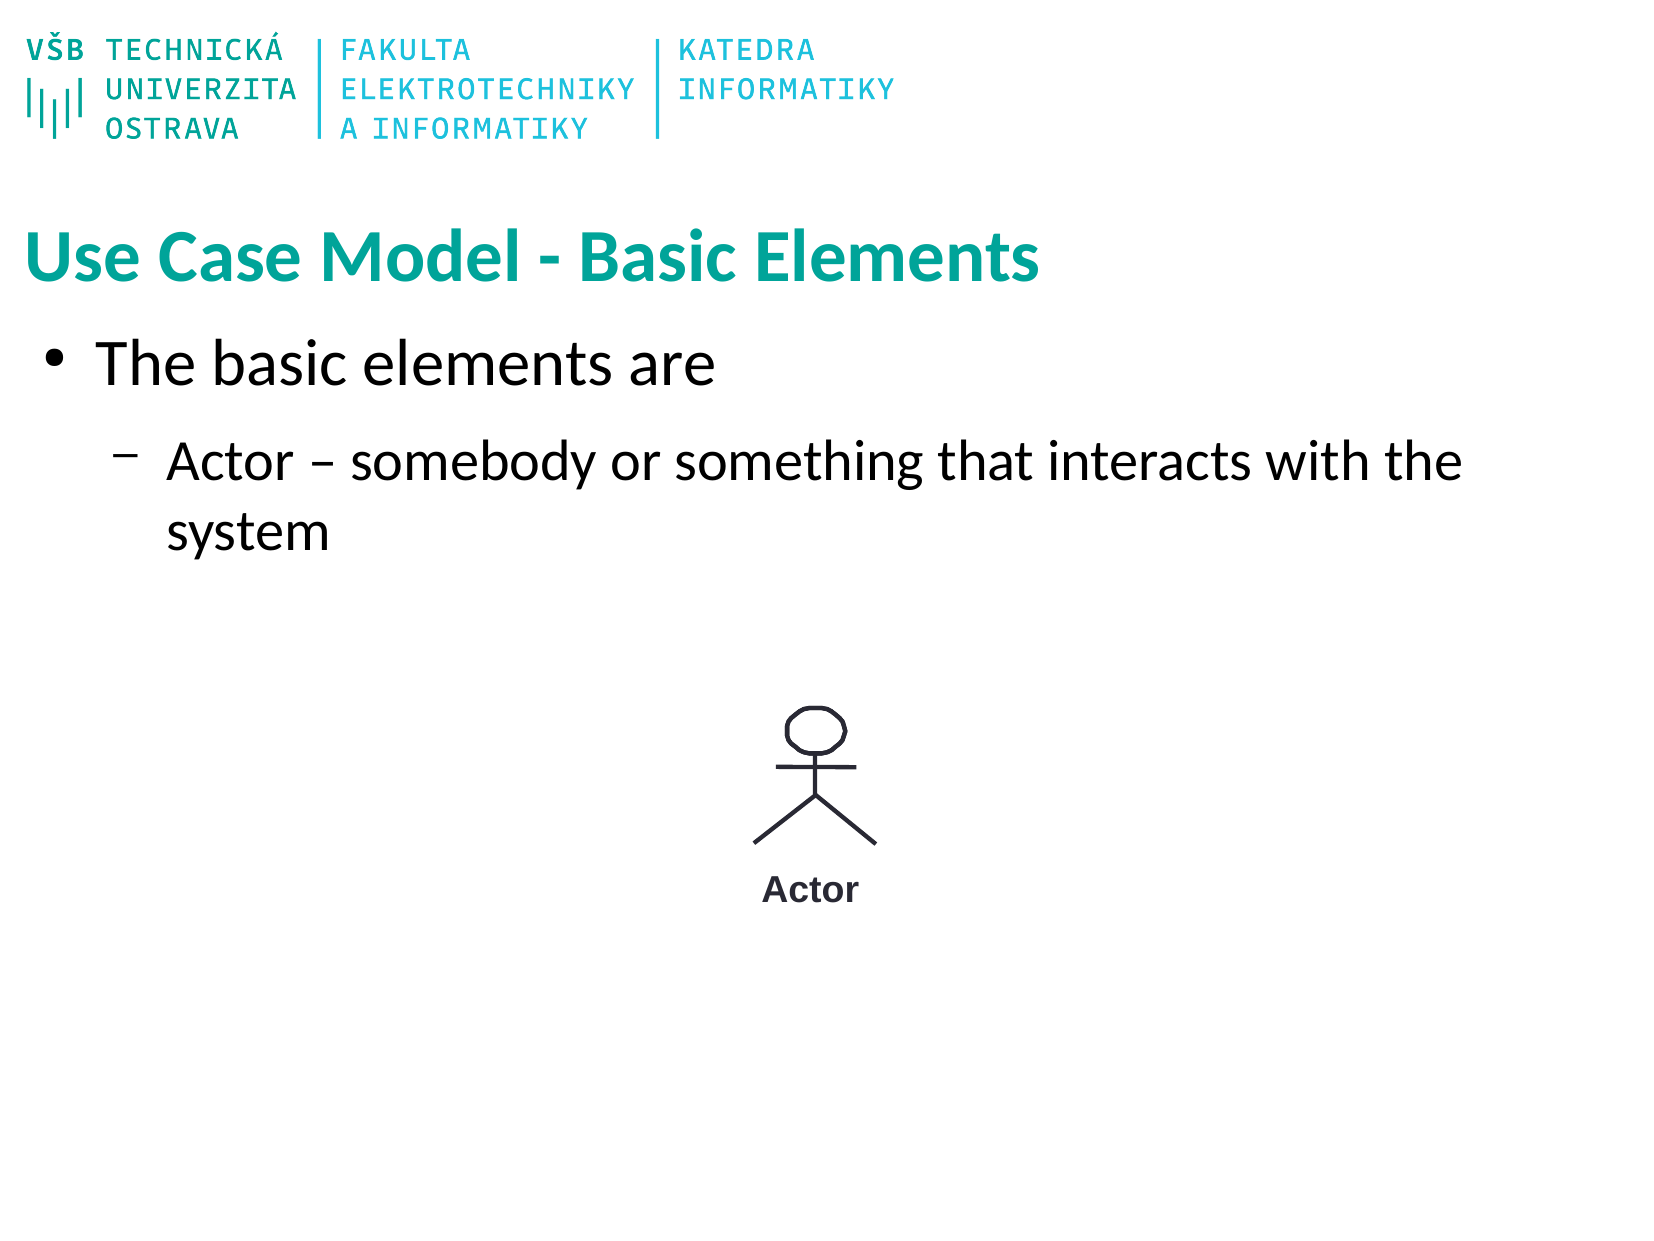

# Use Case Model - Basic Elements
The basic elements are
Actor – somebody or something that interacts with the system
Actor